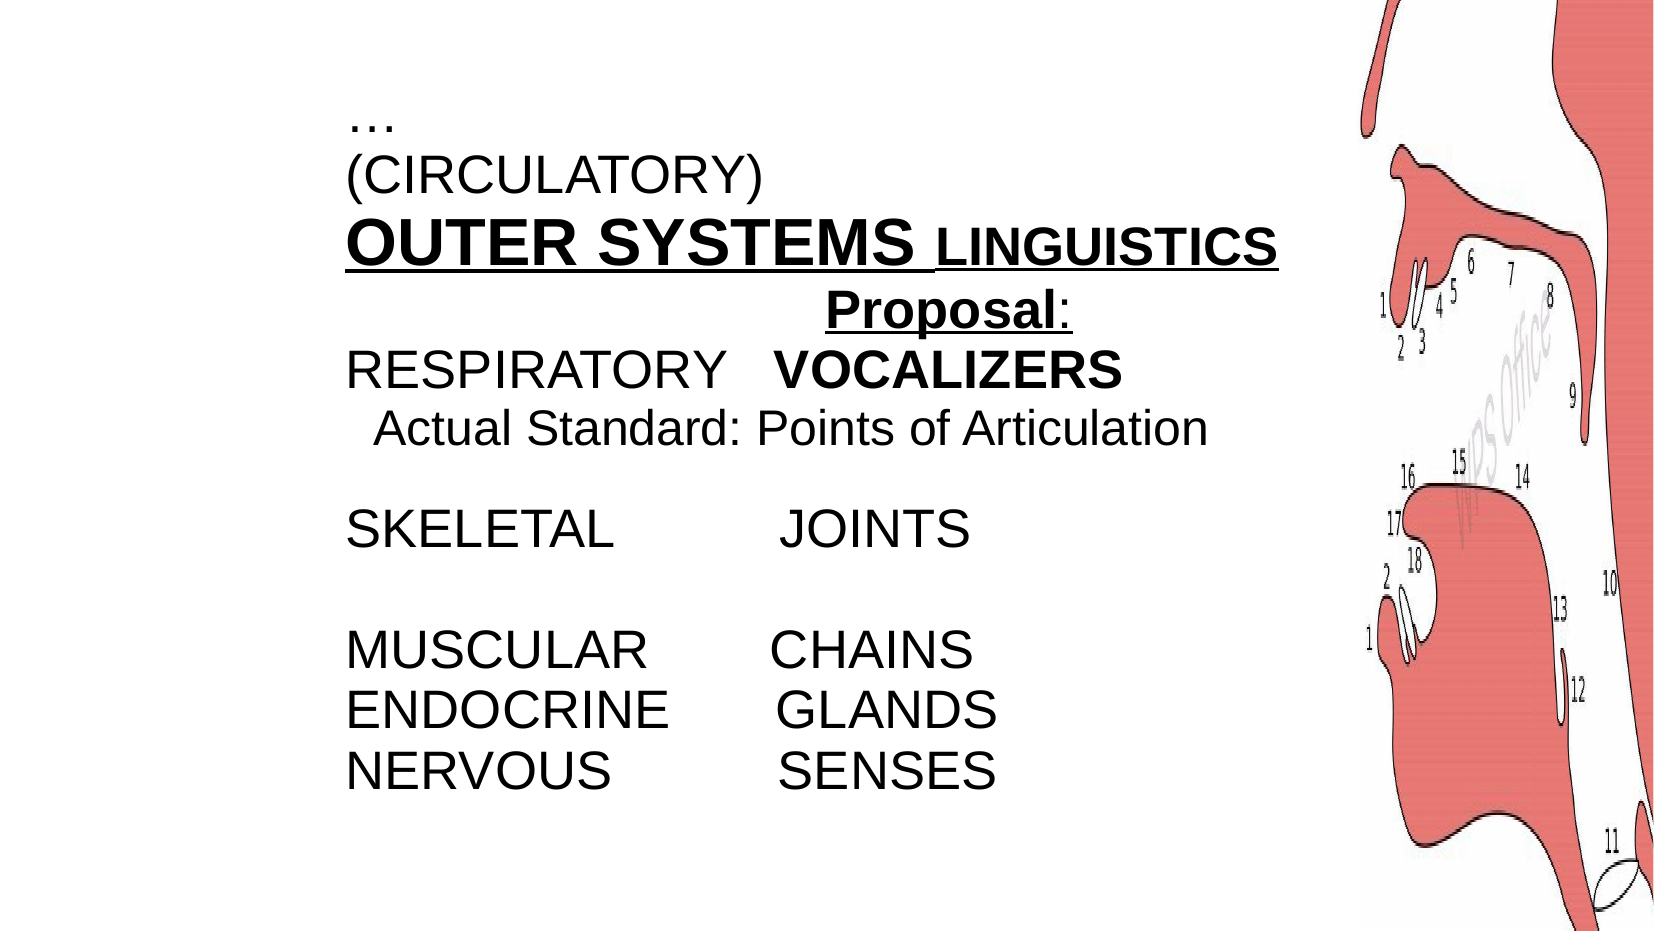

…
(CIRCULATORY)
OUTER SYSTEMS LINGUISTICS
 Proposal:
RESPIRATORY VOCALIZERS
 Actual Standard: Points of Articulation
SKELETAL JOINTS
MUSCULAR CHAINS
ENDOCRINE GLANDS
NERVOUS SENSES